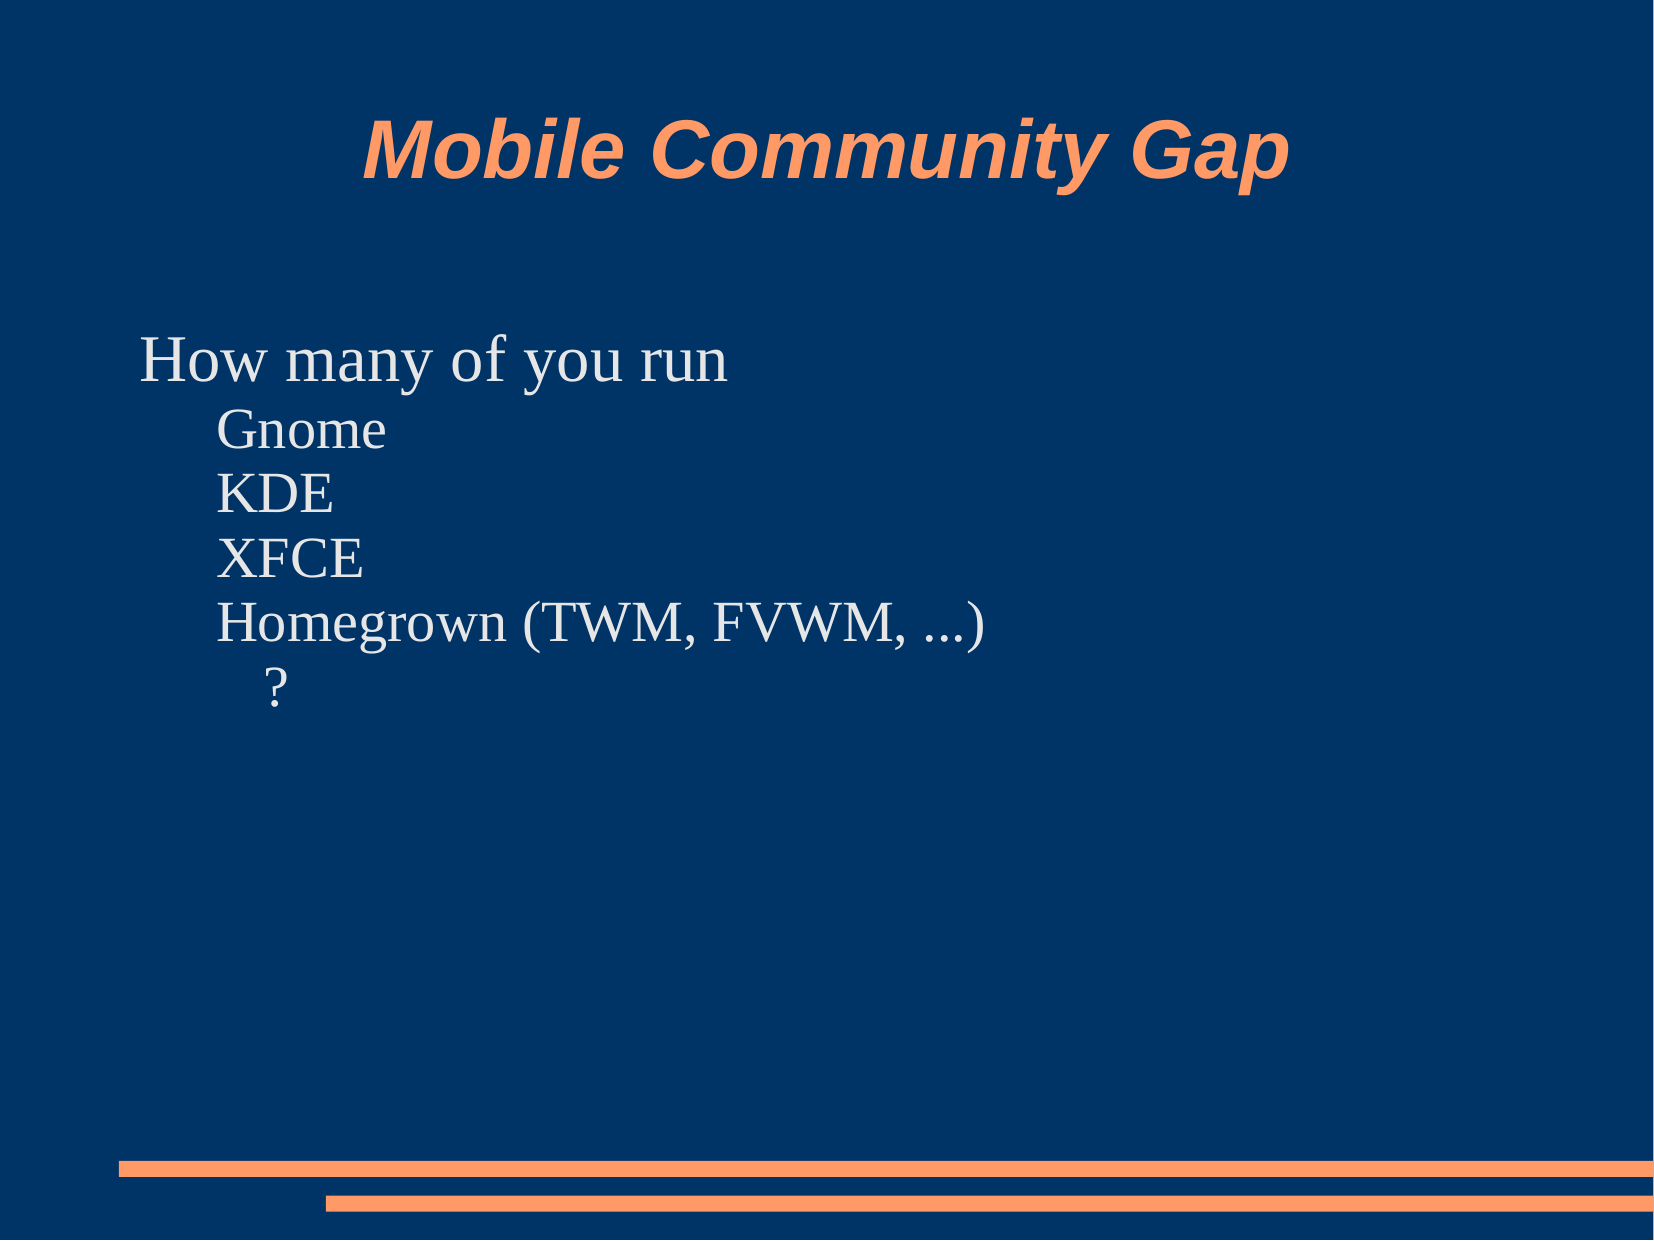

# Mobile Community Gap
How many of you run
Gnome
KDE
XFCE
Homegrown (TWM, FVWM, ...)
?